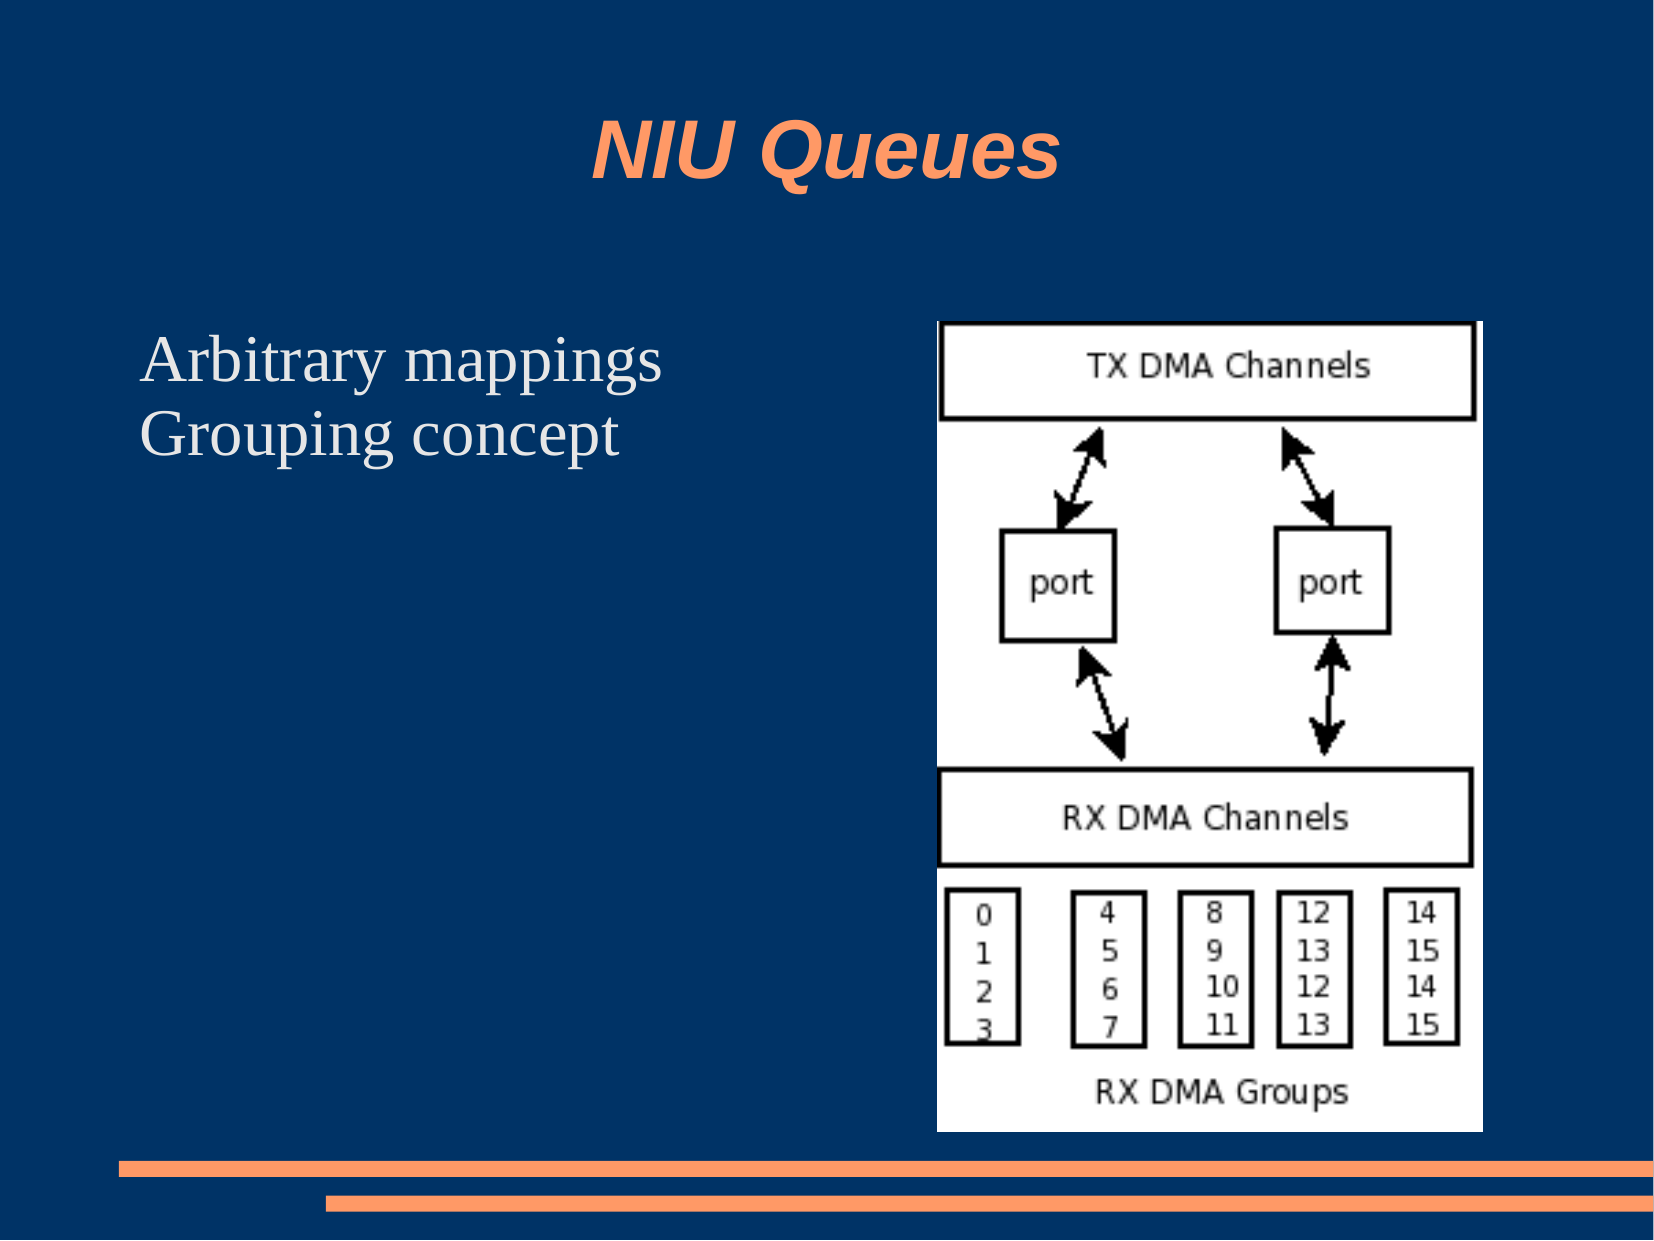

# NIU Queues
Arbitrary mappings
Grouping concept